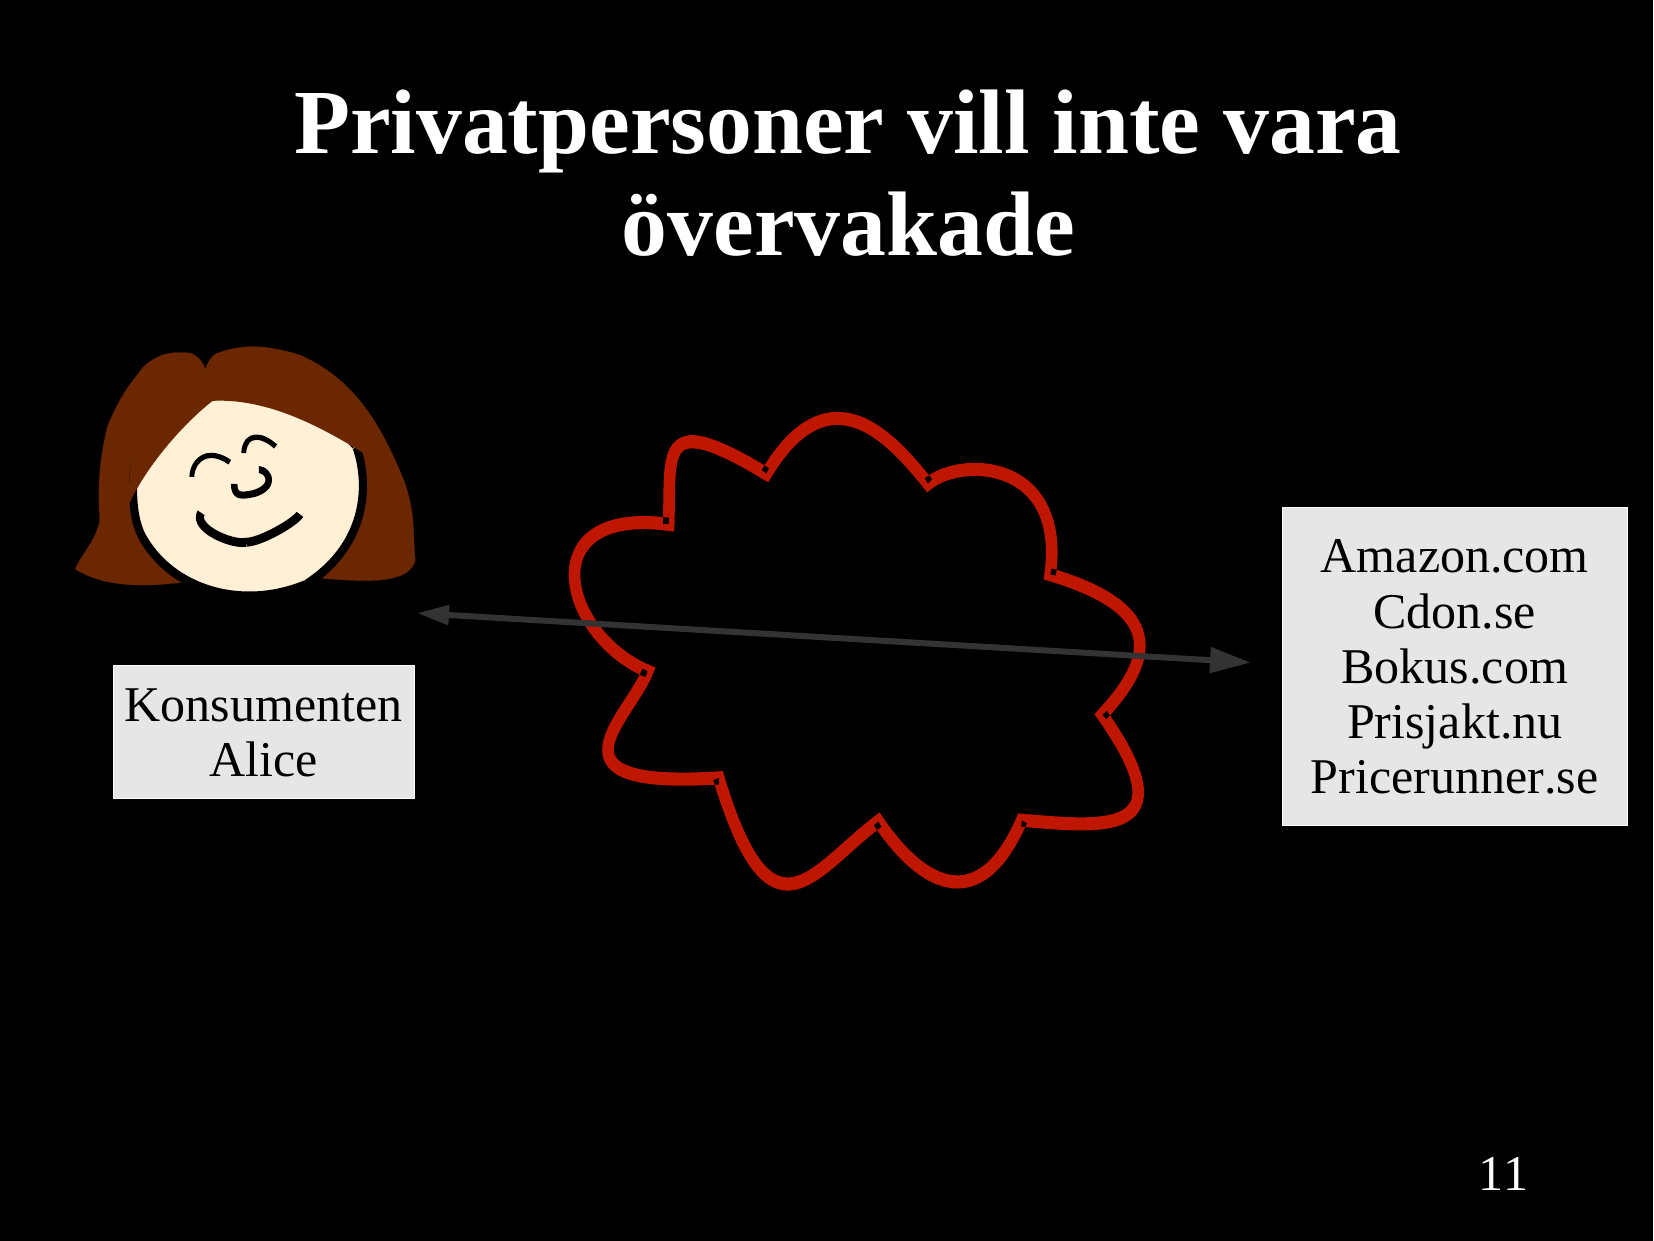

Privatpersoner vill inte vara övervakade
Amazon.com
Cdon.se
Bokus.com
Prisjakt.nu
Pricerunner.se
Konsumenten
Alice